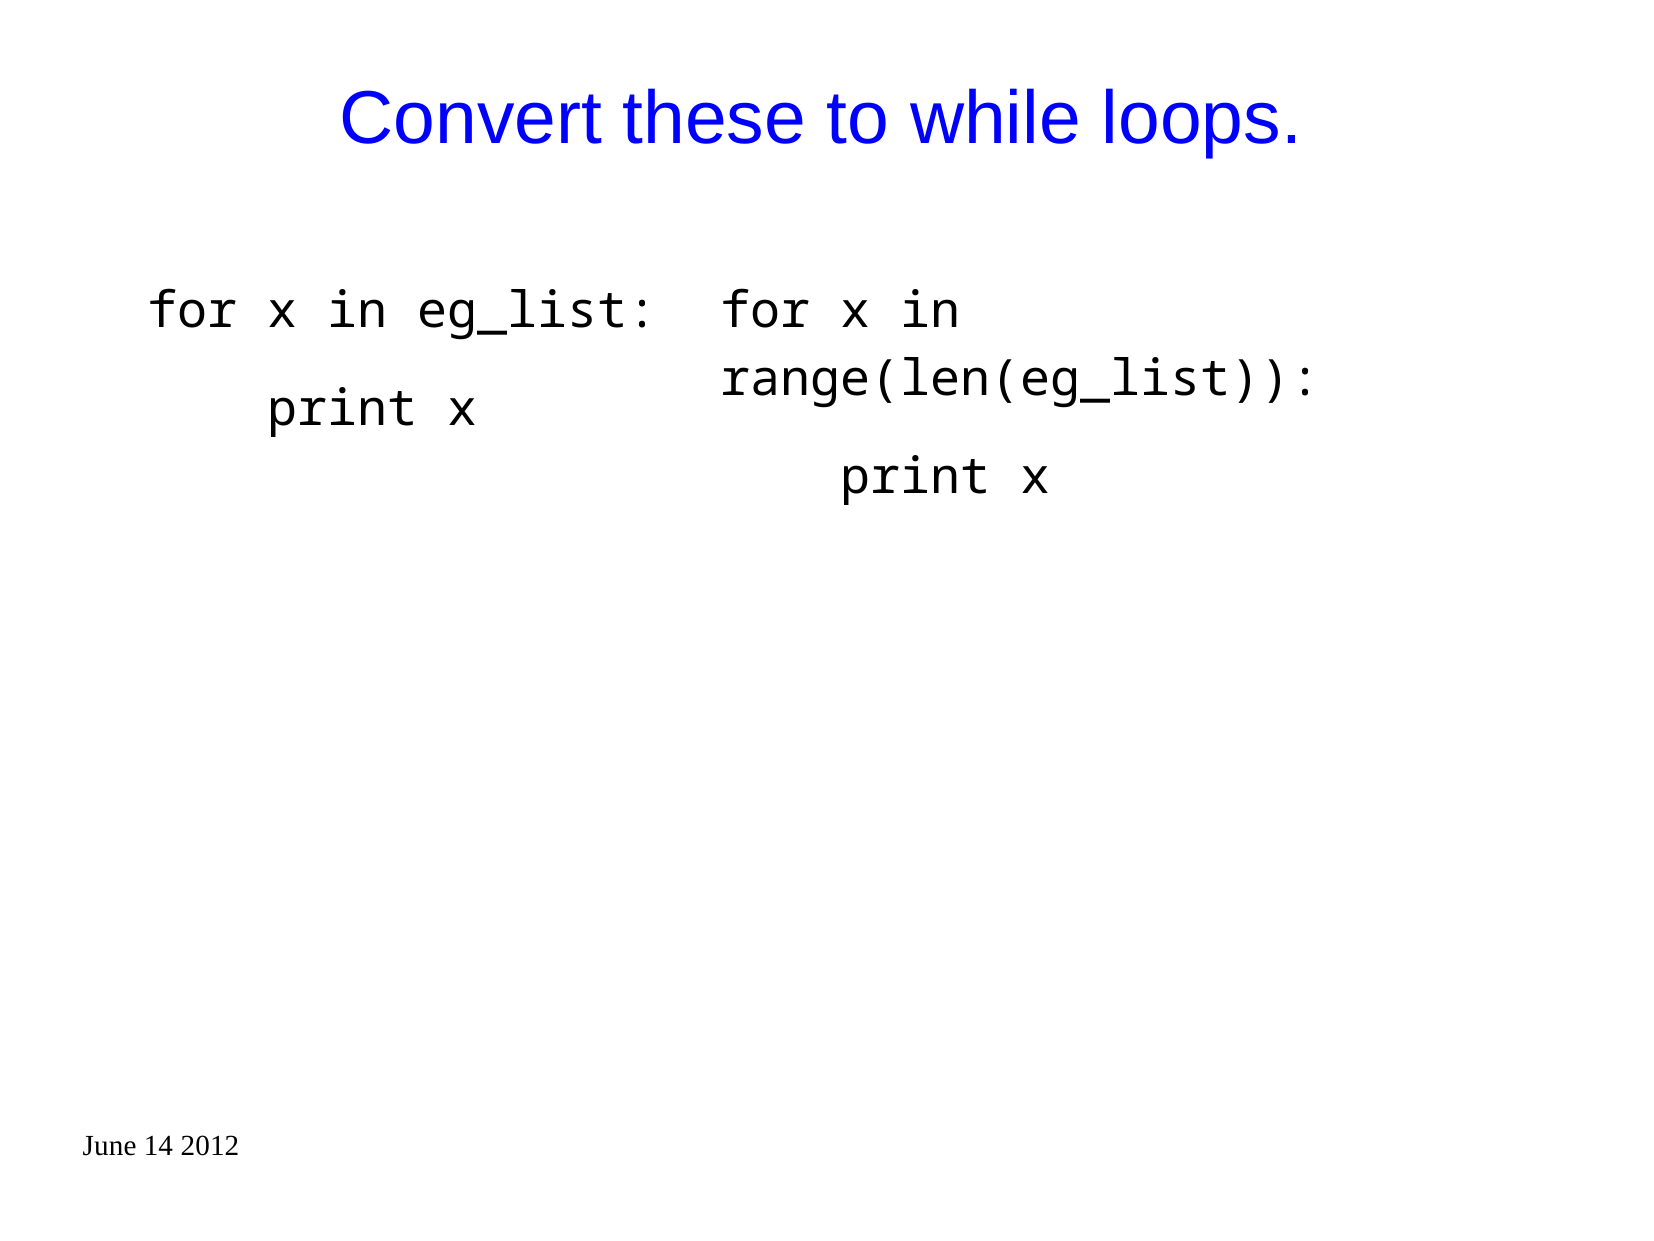

# Convert these to while loops.
for x in eg_list:
 print x
for x in range(len(eg_list)):
 print x
June 14 2012